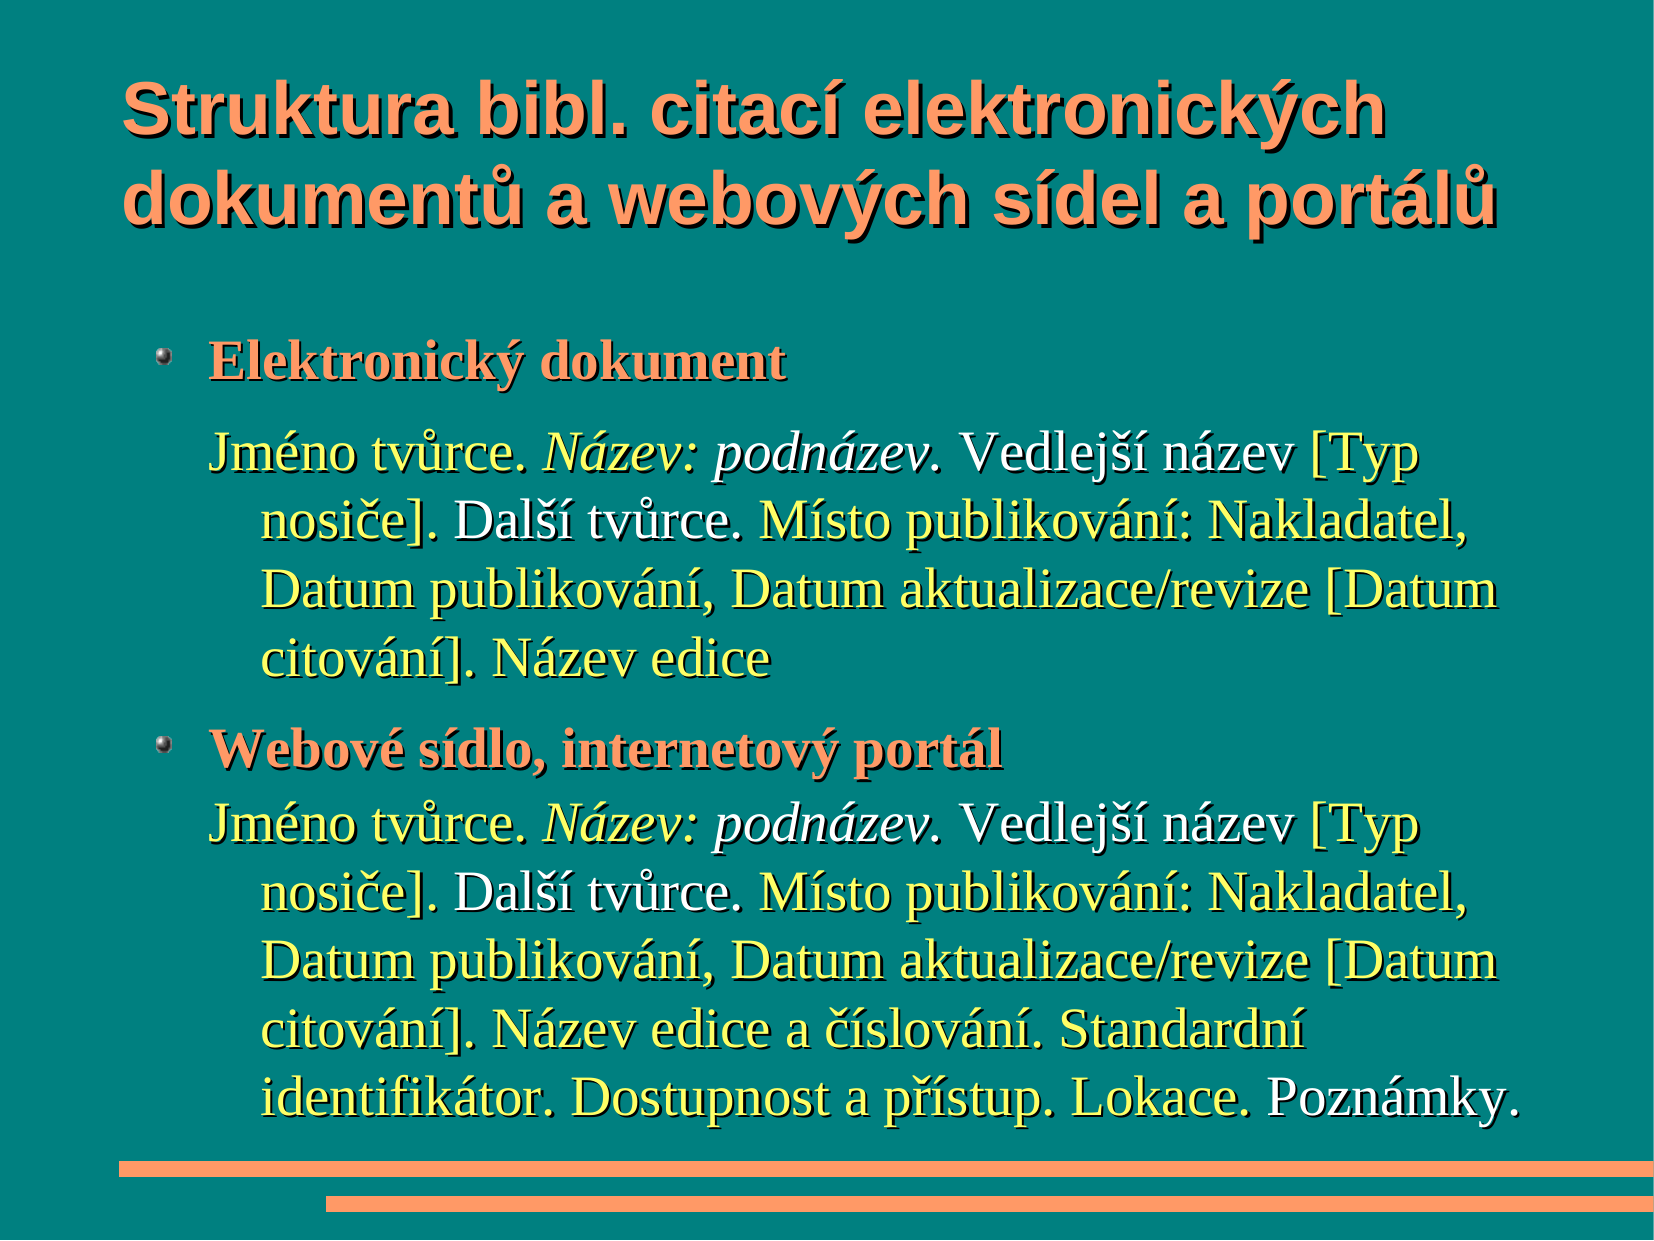

# Struktura bibl. citací elektronických dokumentů a webových sídel a portálů
Elektronický dokument
Jméno tvůrce. Název: podnázev. Vedlejší název [Typ nosiče]. Další tvůrce. Místo publikování: Nakladatel, Datum publikování, Datum aktualizace/revize [Datum citování]. Název edice
Webové sídlo, internetový portál
Jméno tvůrce. Název: podnázev. Vedlejší název [Typ nosiče]. Další tvůrce. Místo publikování: Nakladatel, Datum publikování, Datum aktualizace/revize [Datum citování]. Název edice a číslování. Standardní identifikátor. Dostupnost a přístup. Lokace. Poznámky.